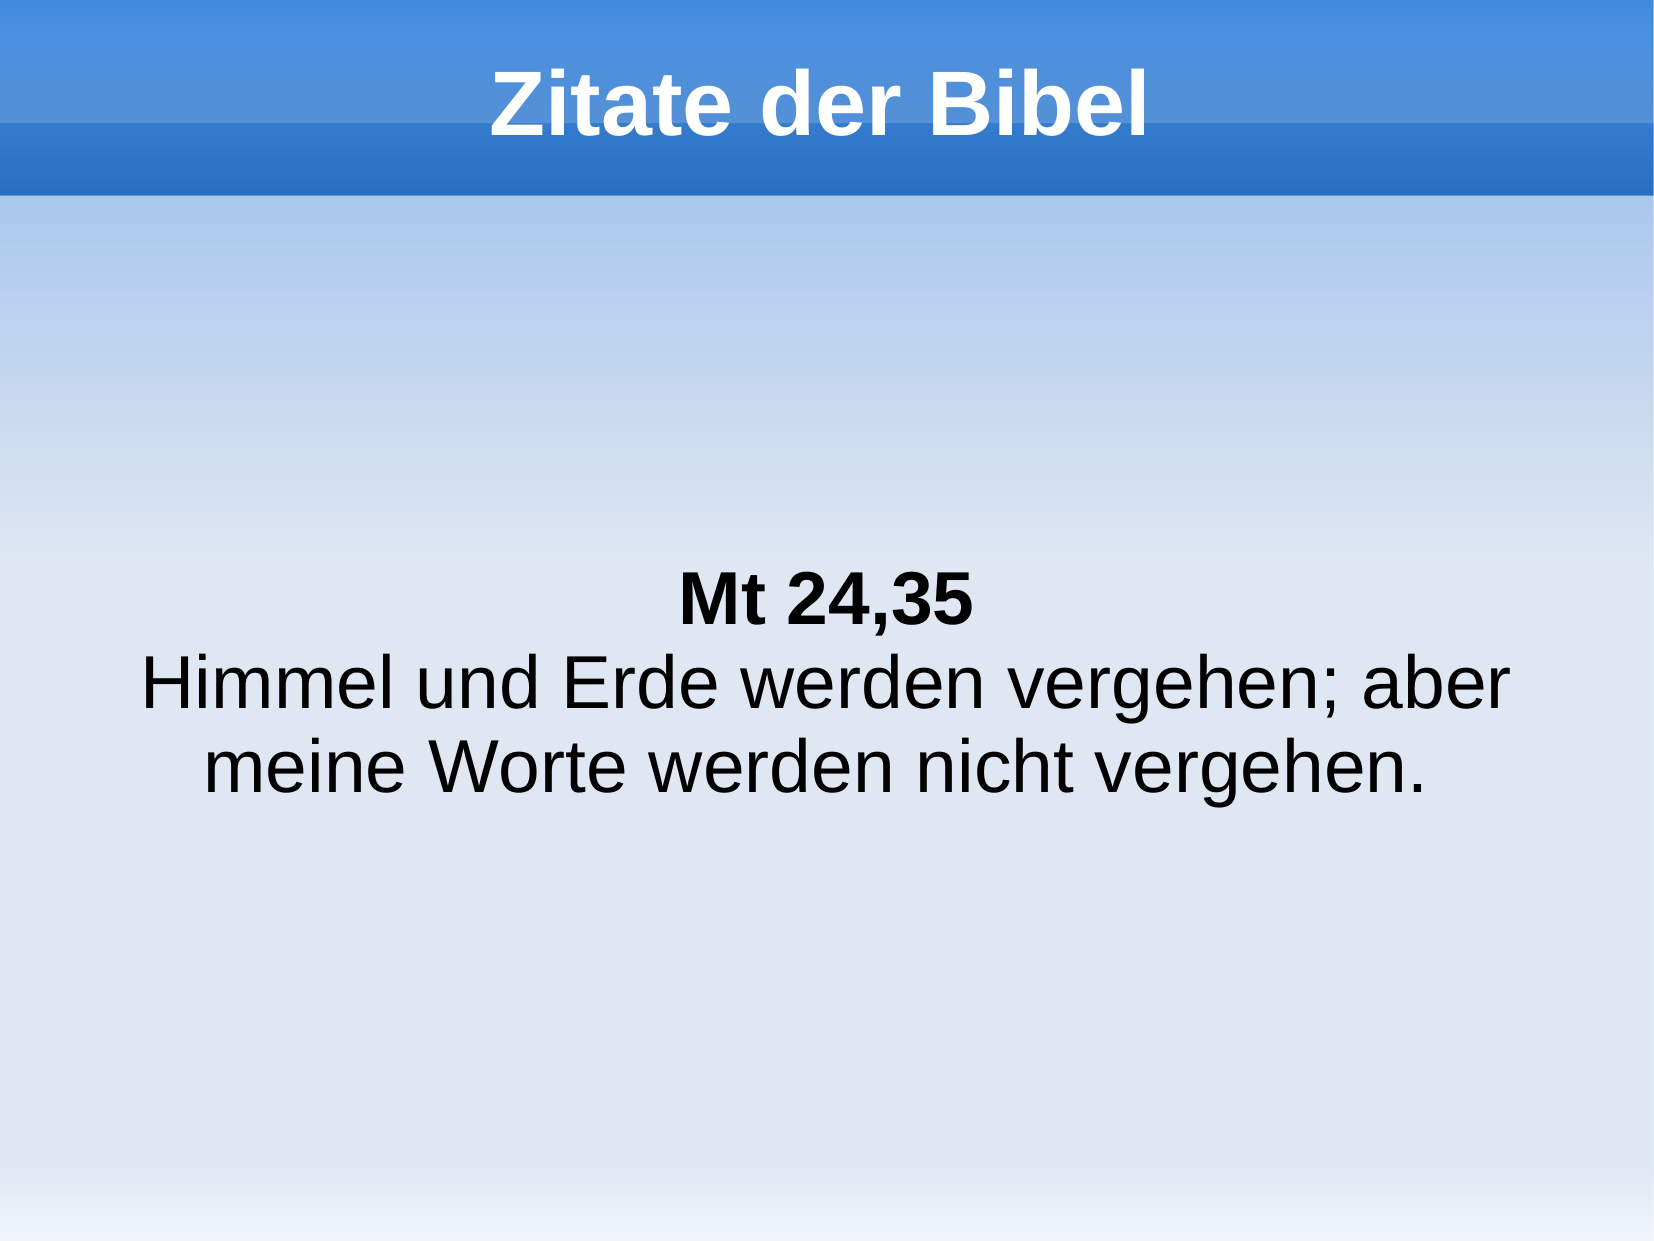

# Zitate der Bibel
Mt 24,35
Himmel und Erde werden vergehen; aber meine Worte werden nicht vergehen.